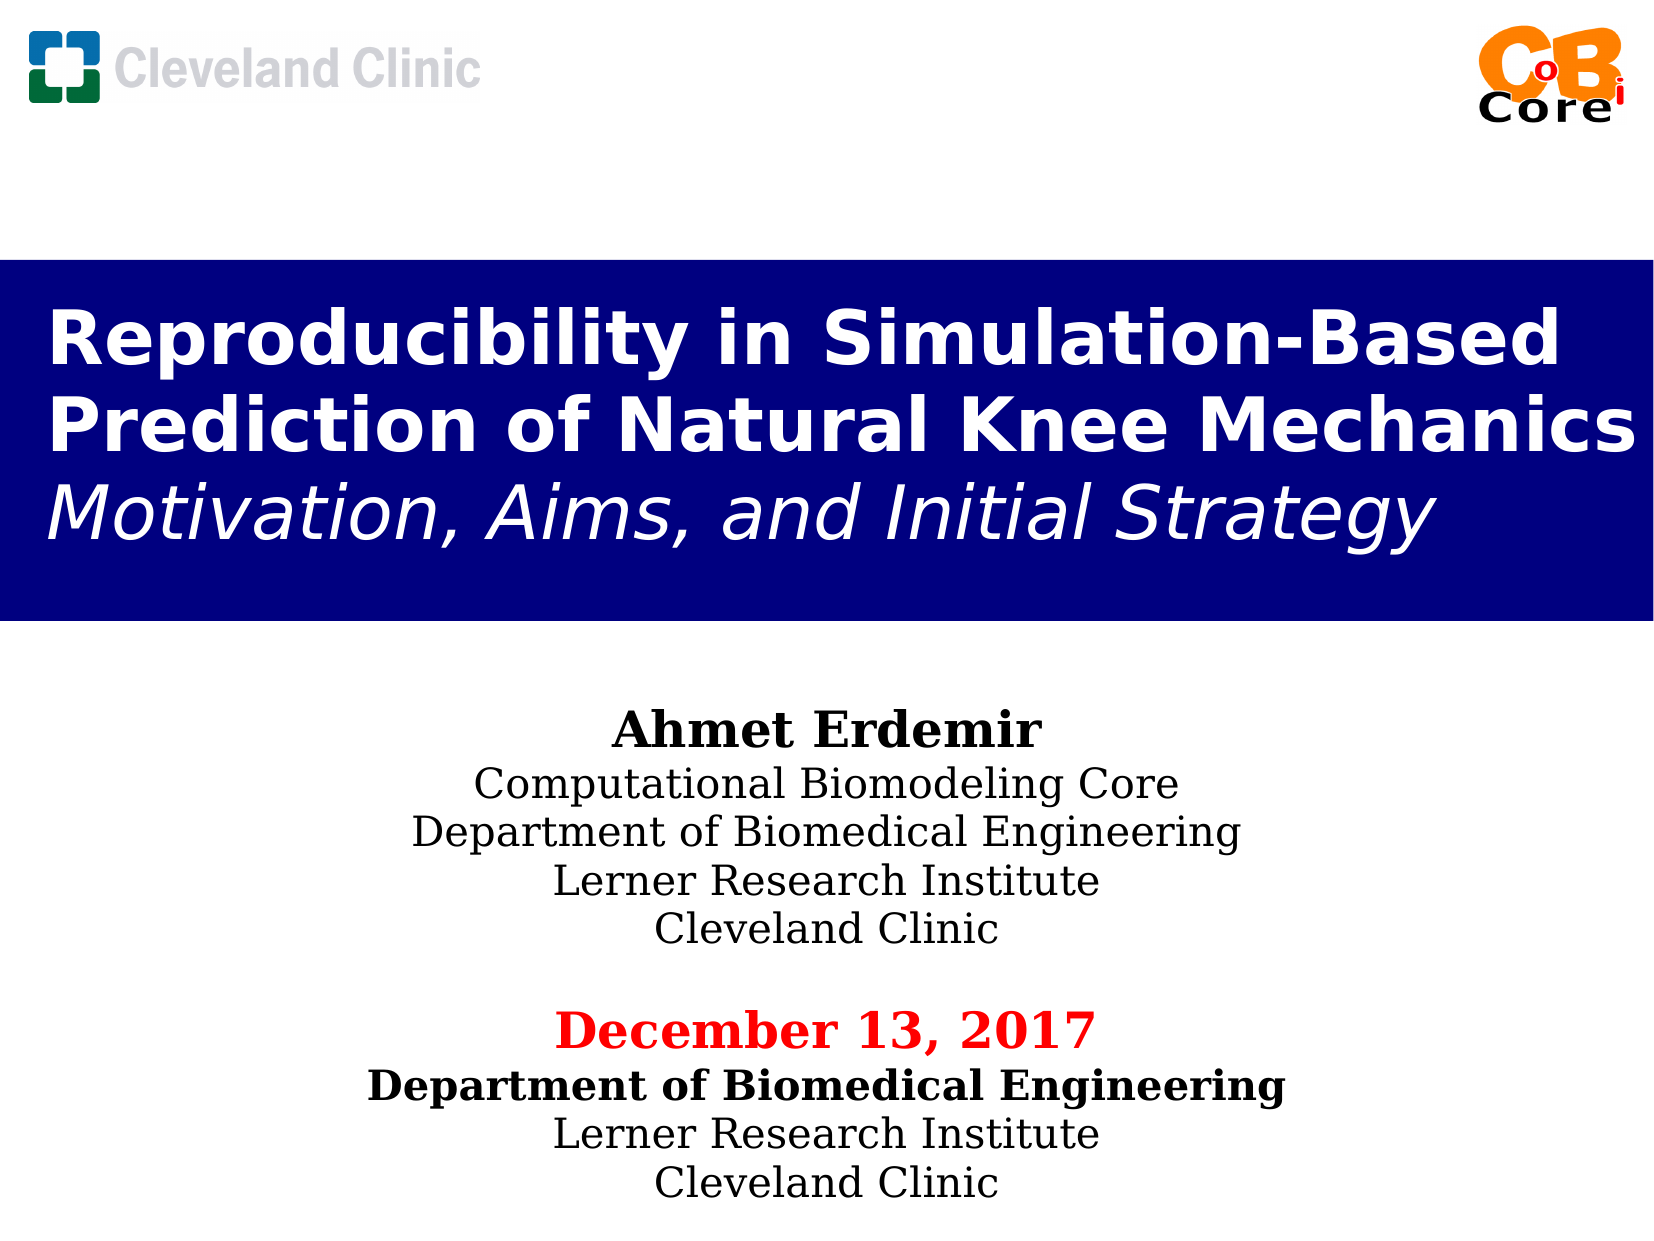

Reproducibility in Simulation-Based
Prediction of Natural Knee Mechanics
Motivation, Aims, and Initial Strategy
Ahmet Erdemir
Computational Biomodeling Core
Department of Biomedical Engineering
Lerner Research Institute
Cleveland Clinic
December 13, 2017
Department of Biomedical Engineering
Lerner Research Institute
Cleveland Clinic